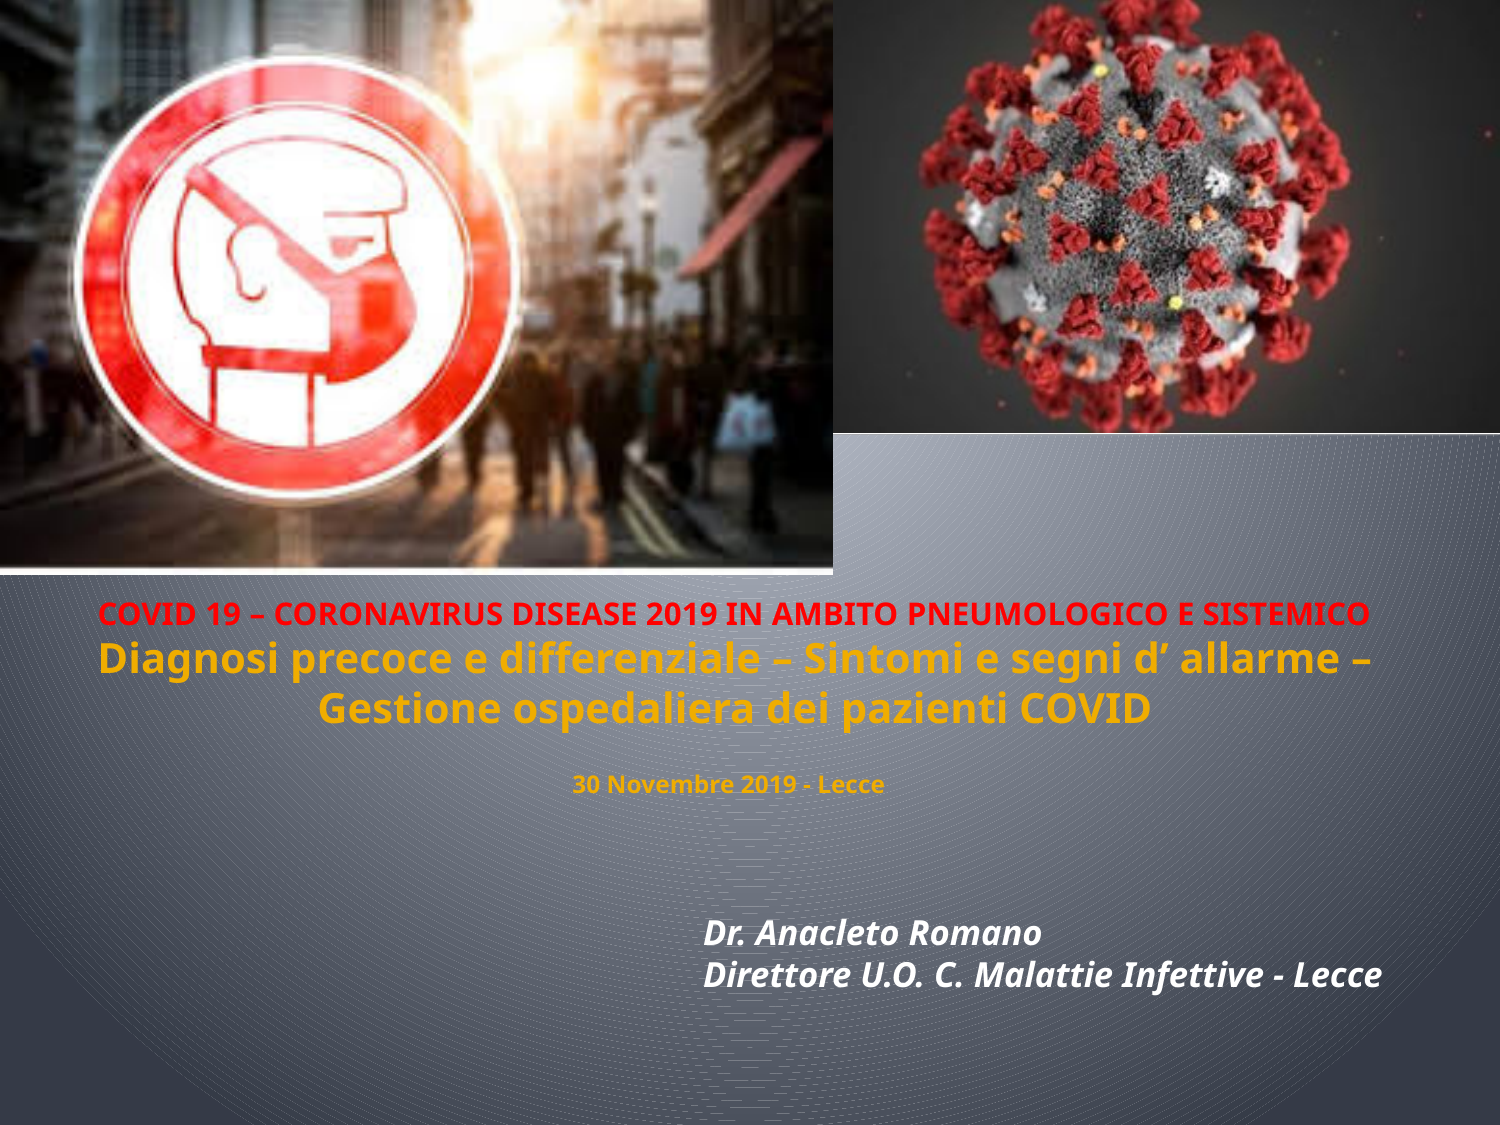

# COVID 19 – CORONAVIRUS DISEASE 2019 IN AMBITO PNEUMOLOGICO E SISTEMICO Diagnosi precoce e differenziale – Sintomi e segni d’ allarme – Gestione ospedaliera dei pazienti COVID 30 Novembre 2019 - Lecce
Dr. Anacleto Romano
Direttore U.O. C. Malattie Infettive - Lecce